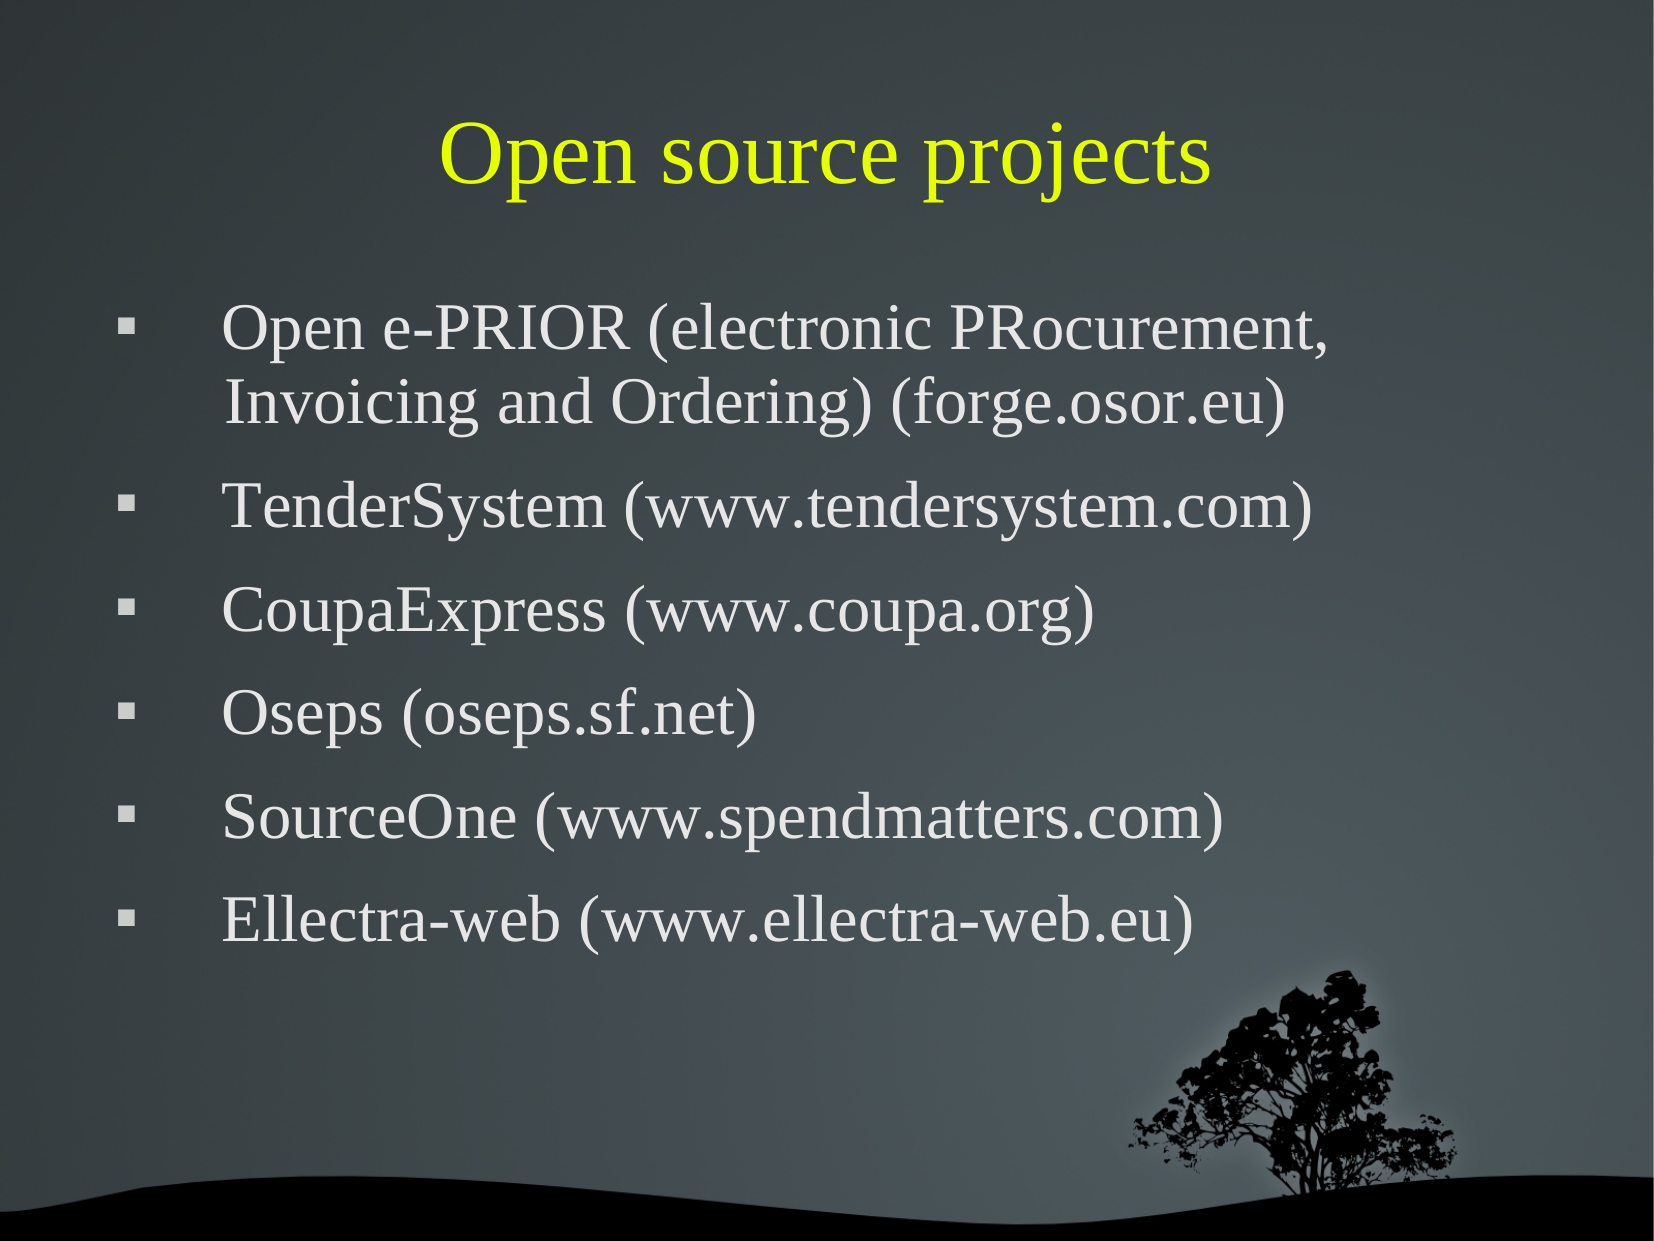

# Open source projects
 Open e-PRIOR (electronic PRocurement, Invoicing and Ordering) (forge.osor.eu)
 TenderSystem (www.tendersystem.com)
 CoupaExpress (www.coupa.org)
 Oseps (oseps.sf.net)
 SourceOne (www.spendmatters.com)
 Ellectra-web (www.ellectra-web.eu)